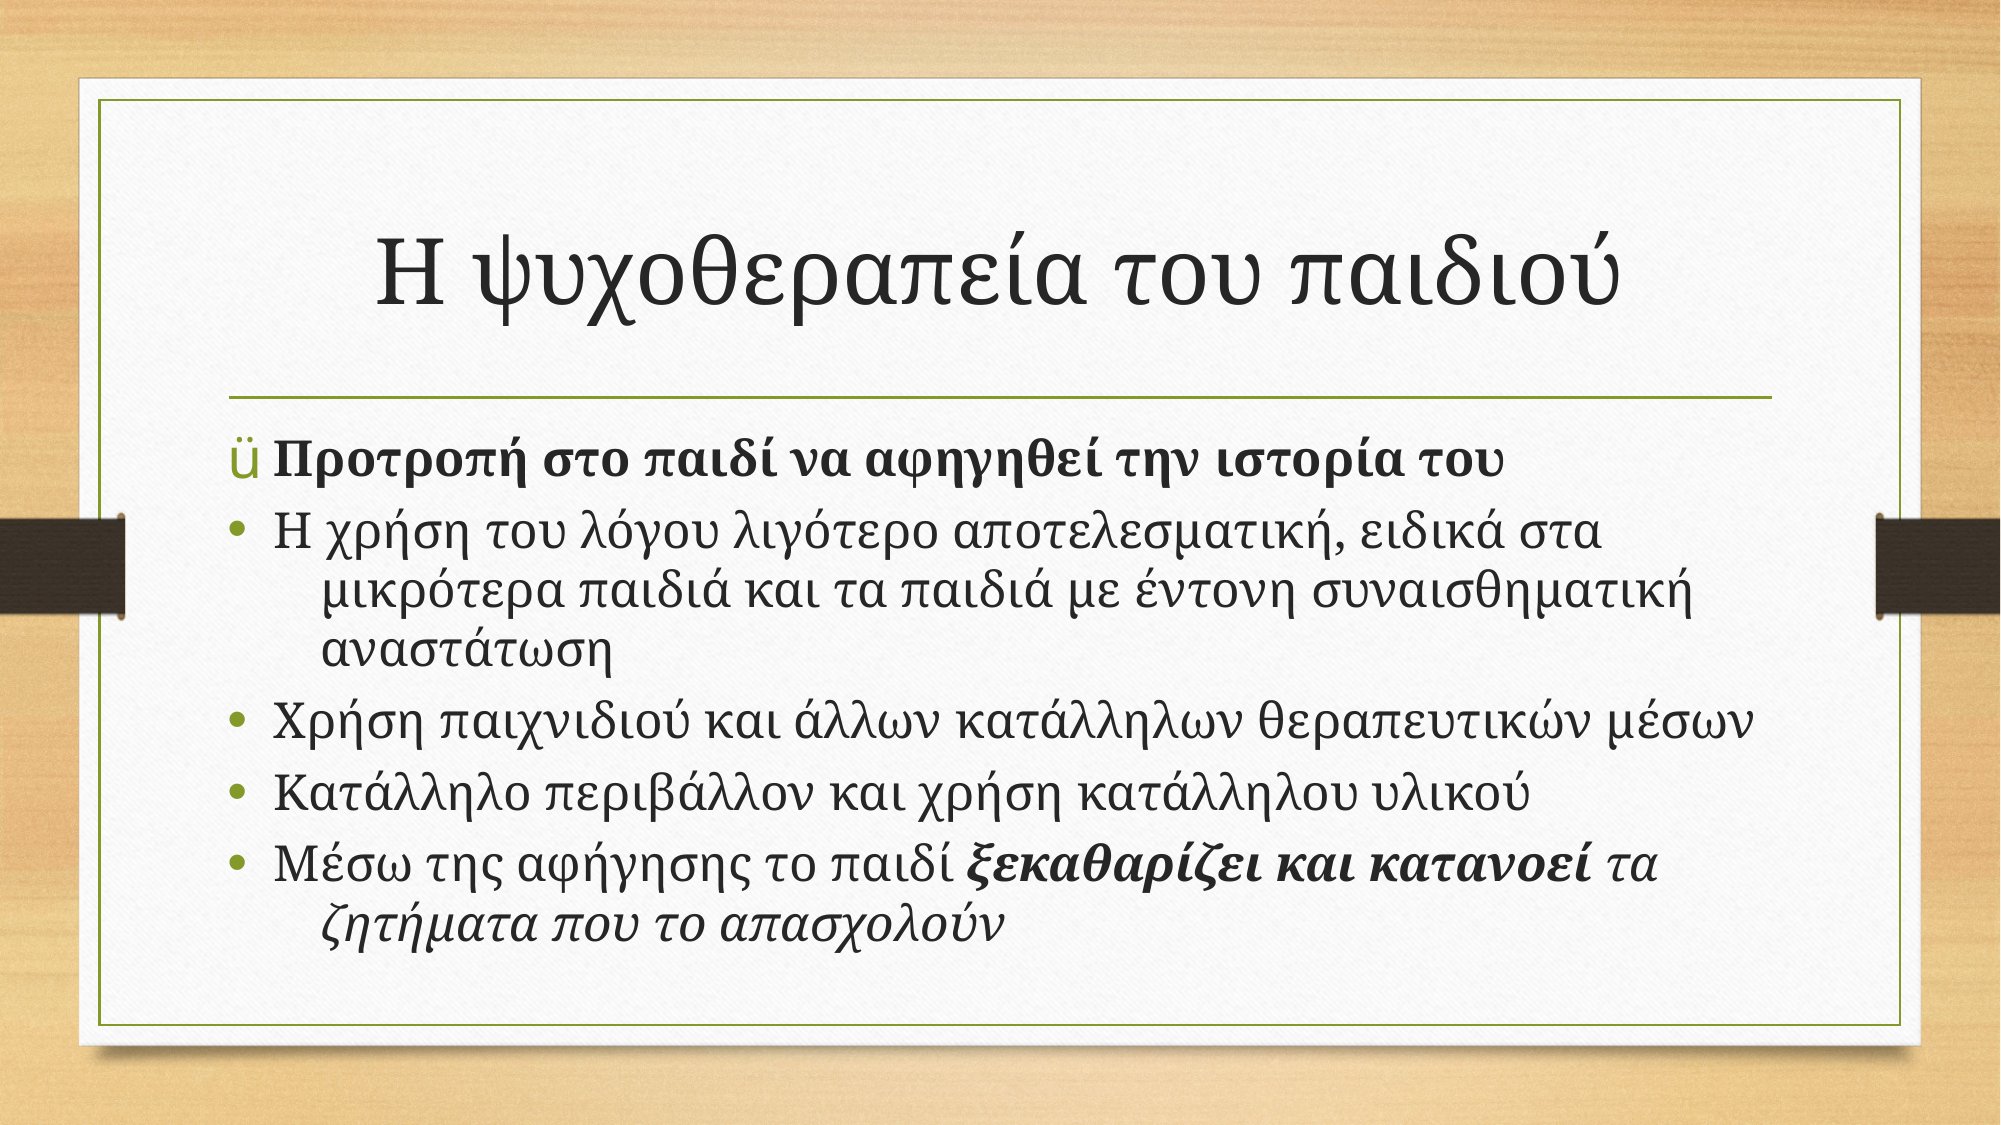

# Η ψυχοθεραπεία του παιδιού
Προτροπή στο παιδί να αφηγηθεί την ιστορία του
Η χρήση του λόγου λιγότερο αποτελεσματική, ειδικά στα μικρότερα παιδιά και τα παιδιά με έντονη συναισθηματική αναστάτωση
Χρήση παιχνιδιού και άλλων κατάλληλων θεραπευτικών μέσων
Κατάλληλο περιβάλλον και χρήση κατάλληλου υλικού
Μέσω της αφήγησης το παιδί ξεκαθαρίζει και κατανοεί τα ζητήματα που το απασχολούν